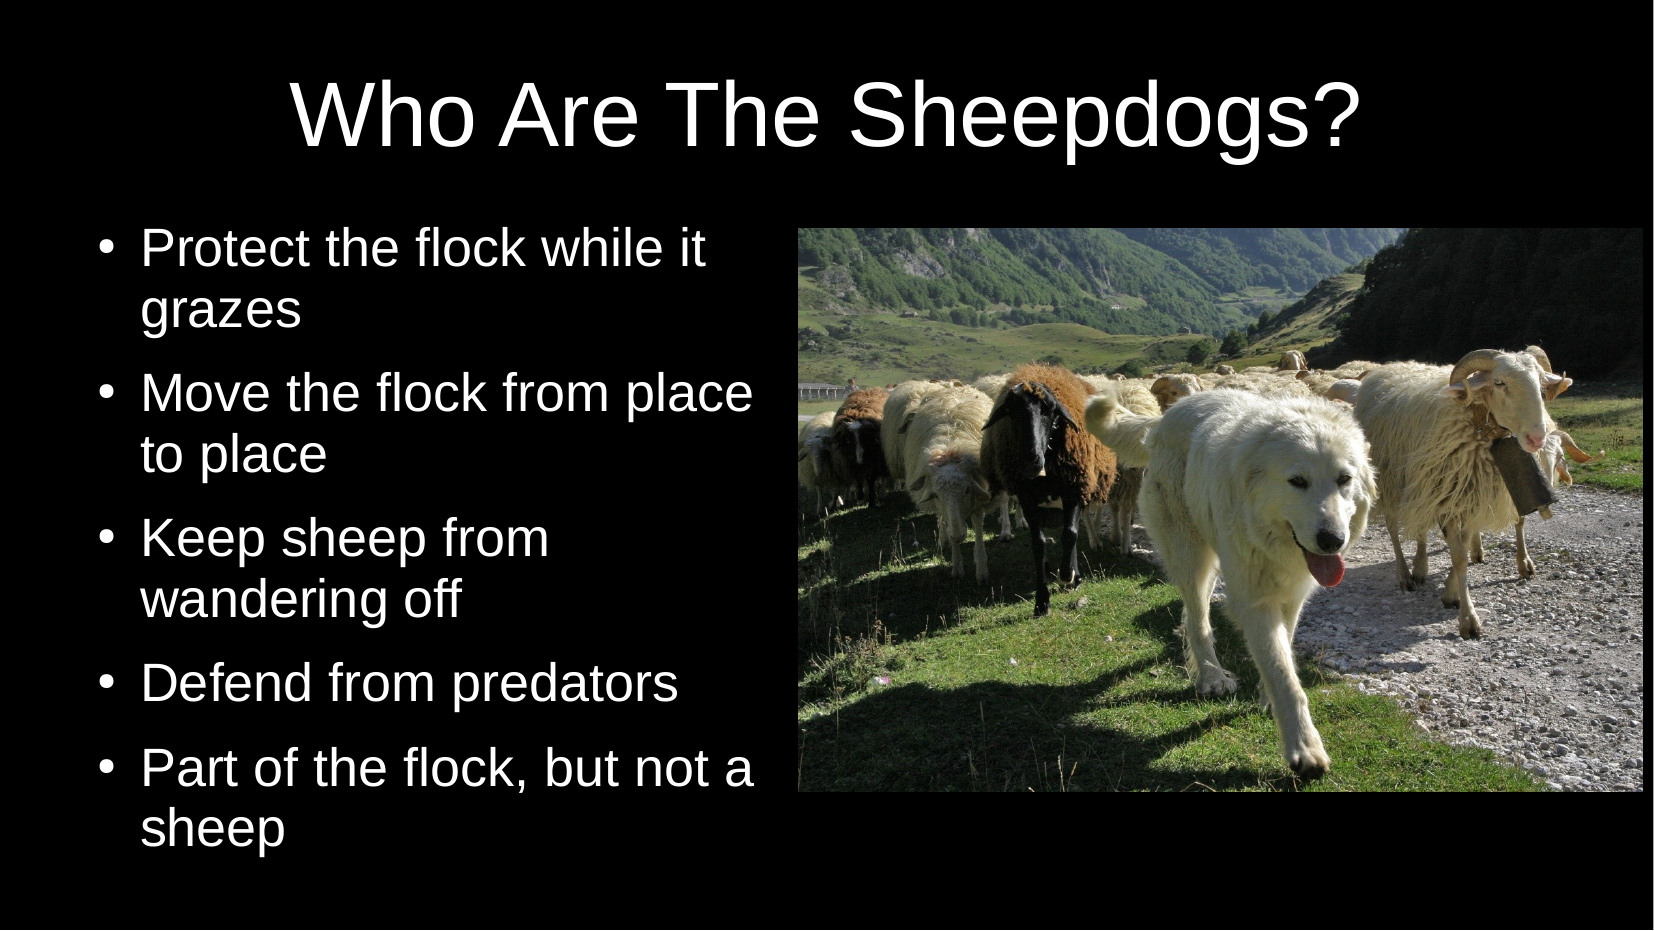

# Who Are The Sheepdogs?
Protect the flock while it grazes
Move the flock from place to place
Keep sheep from wandering off
Defend from predators
Part of the flock, but not a sheep